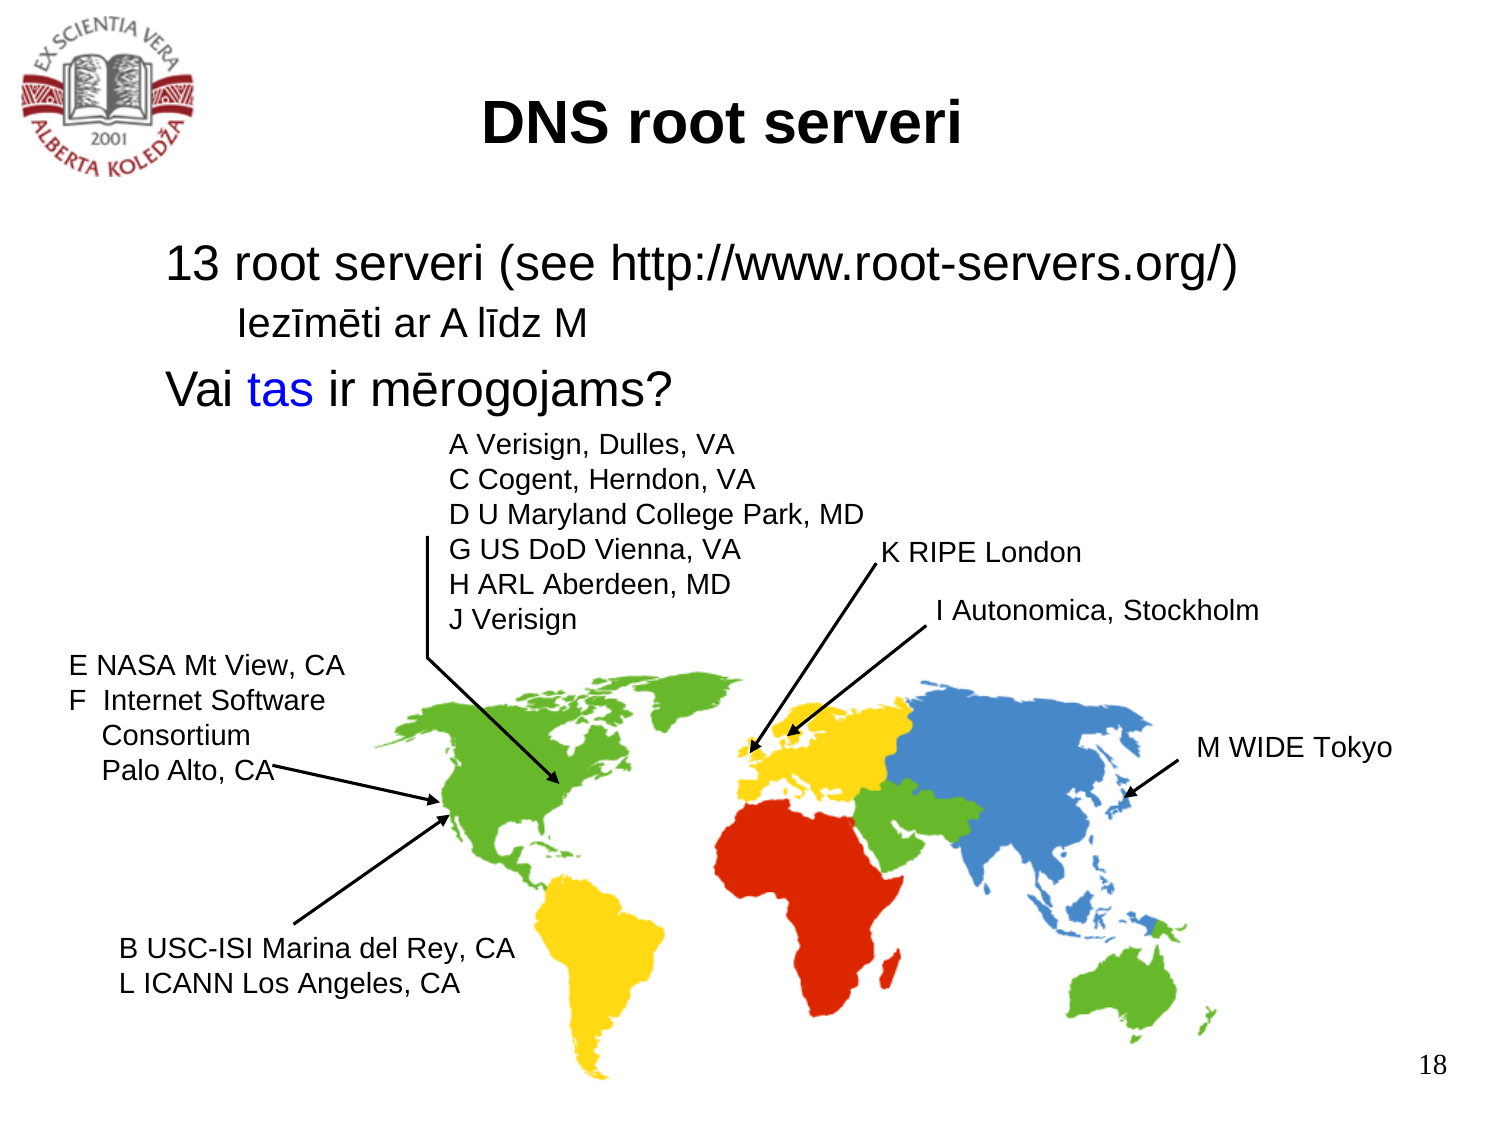

# DNS root serveri
13 root serveri (see http://www.root-servers.org/)
Iezīmēti ar A līdz M
Vai tas ir mērogojams?
A Verisign, Dulles, VA
C Cogent, Herndon, VA
D U Maryland College Park, MD
G US DoD Vienna, VA
H ARL Aberdeen, MD
J Verisign
K RIPE London
I Autonomica, Stockholm
E NASA Mt View, CA
F Internet Software
 Consortium
 Palo Alto, CA
M WIDE Tokyo
B USC-ISI Marina del Rey, CA
L ICANN Los Angeles, CA